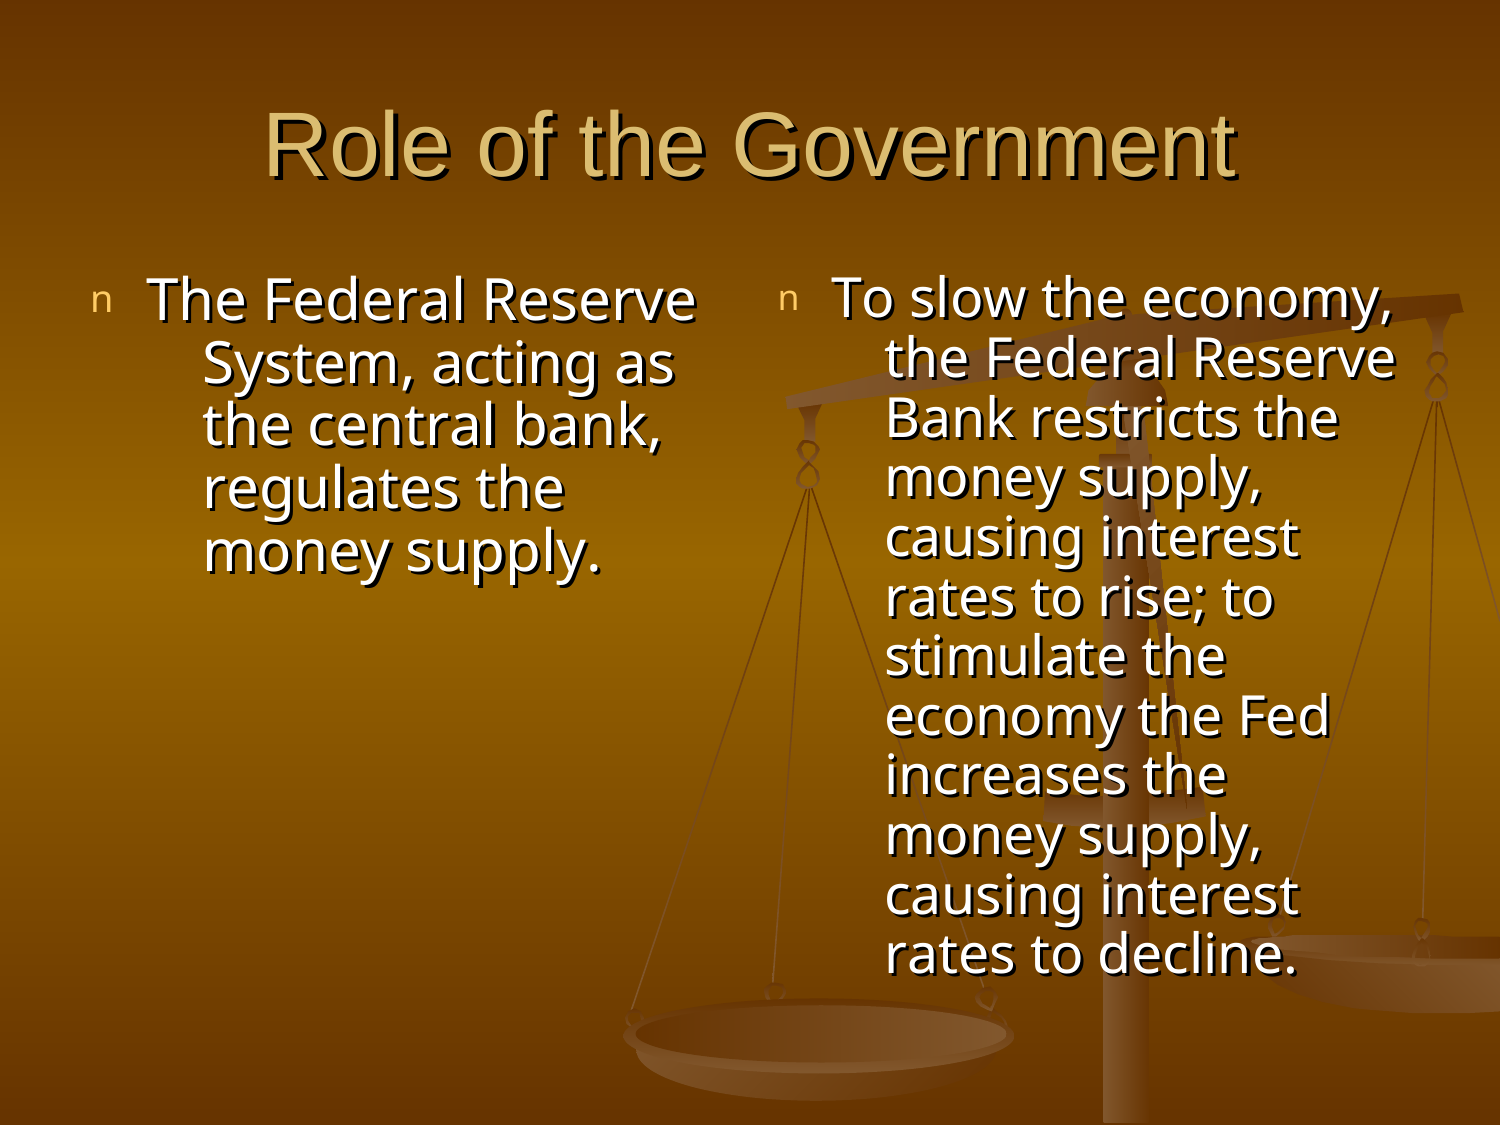

# Role of the Government
The Federal Reserve System, acting as the central bank, regulates the money supply.
To slow the economy, the Federal Reserve Bank restricts the money supply, causing interest rates to rise; to stimulate the economy the Fed increases the money supply, causing interest rates to decline.